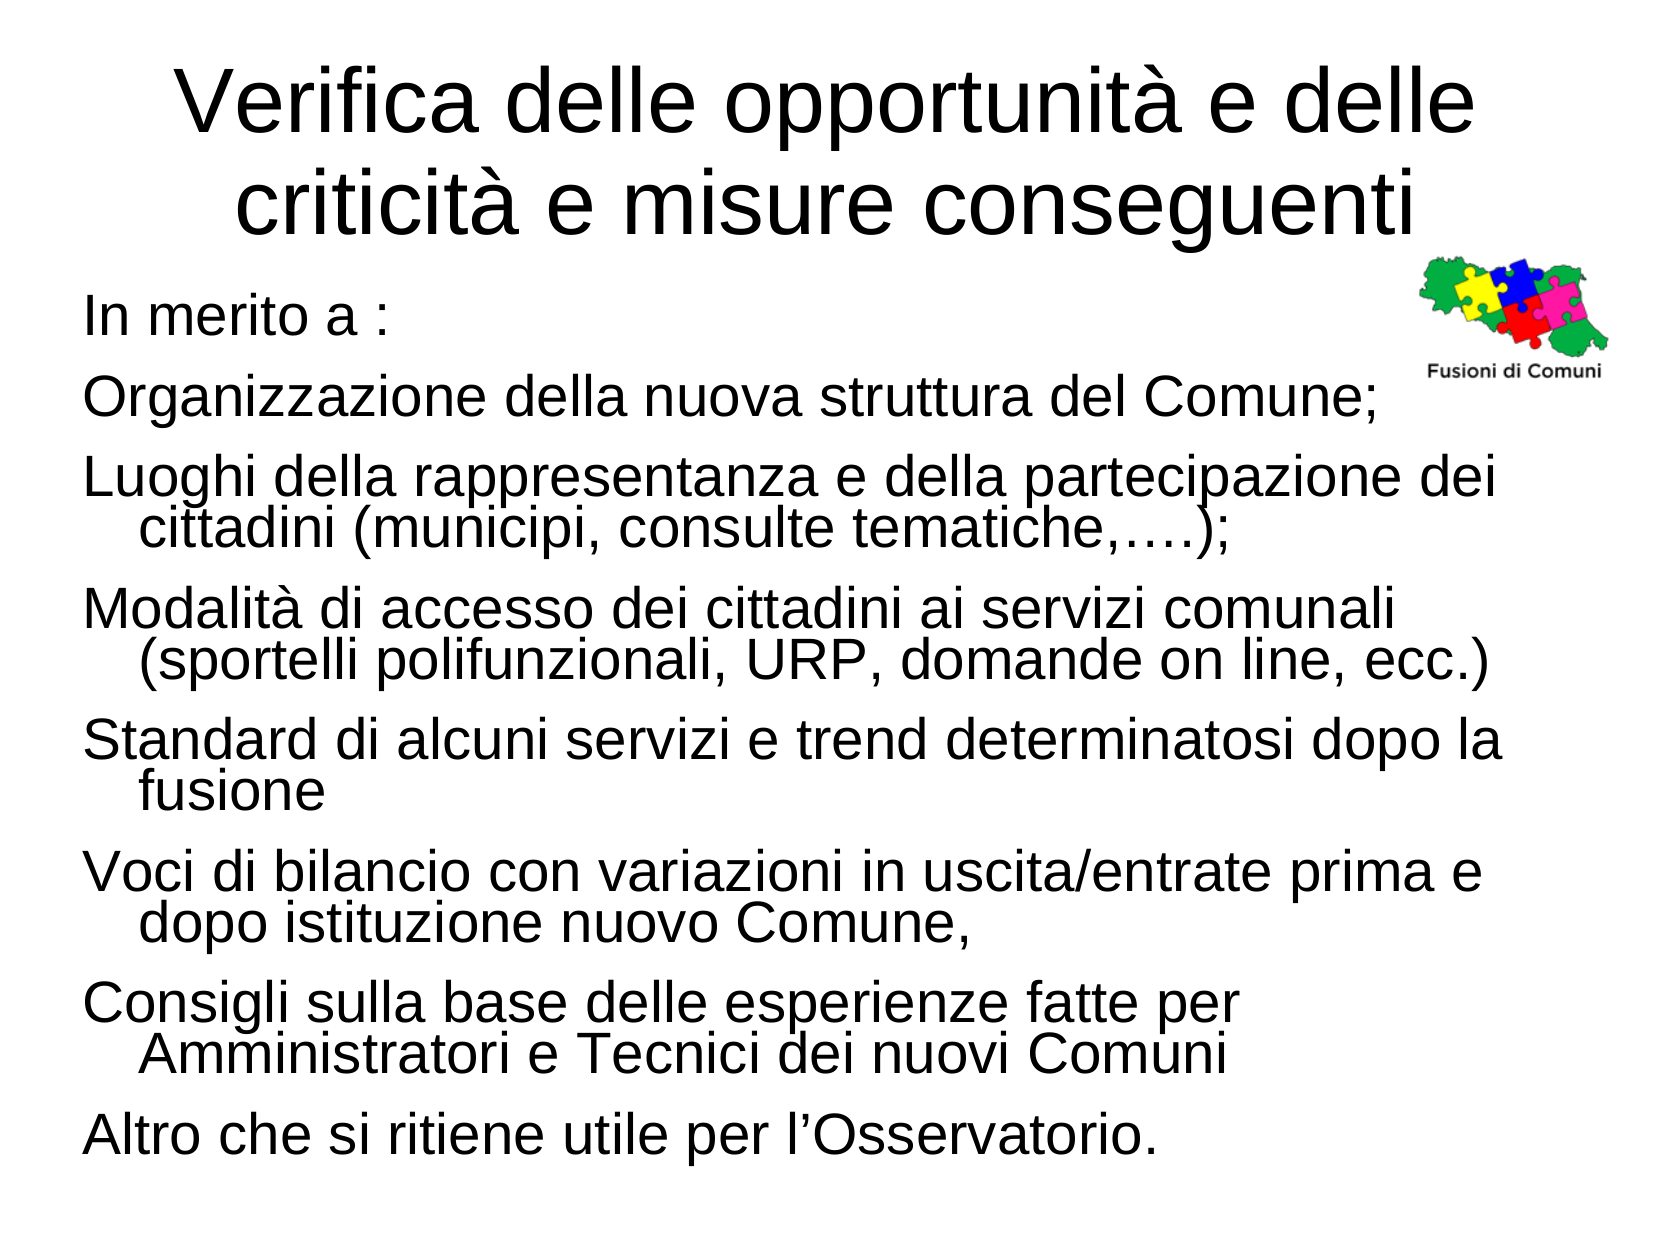

# Verifica delle opportunità e delle criticità e misure conseguenti
In merito a :
Organizzazione della nuova struttura del Comune;
Luoghi della rappresentanza e della partecipazione dei cittadini (municipi, consulte tematiche,….);
Modalità di accesso dei cittadini ai servizi comunali (sportelli polifunzionali, URP, domande on line, ecc.)
Standard di alcuni servizi e trend determinatosi dopo la fusione
Voci di bilancio con variazioni in uscita/entrate prima e dopo istituzione nuovo Comune,
Consigli sulla base delle esperienze fatte per Amministratori e Tecnici dei nuovi Comuni
Altro che si ritiene utile per l’Osservatorio.